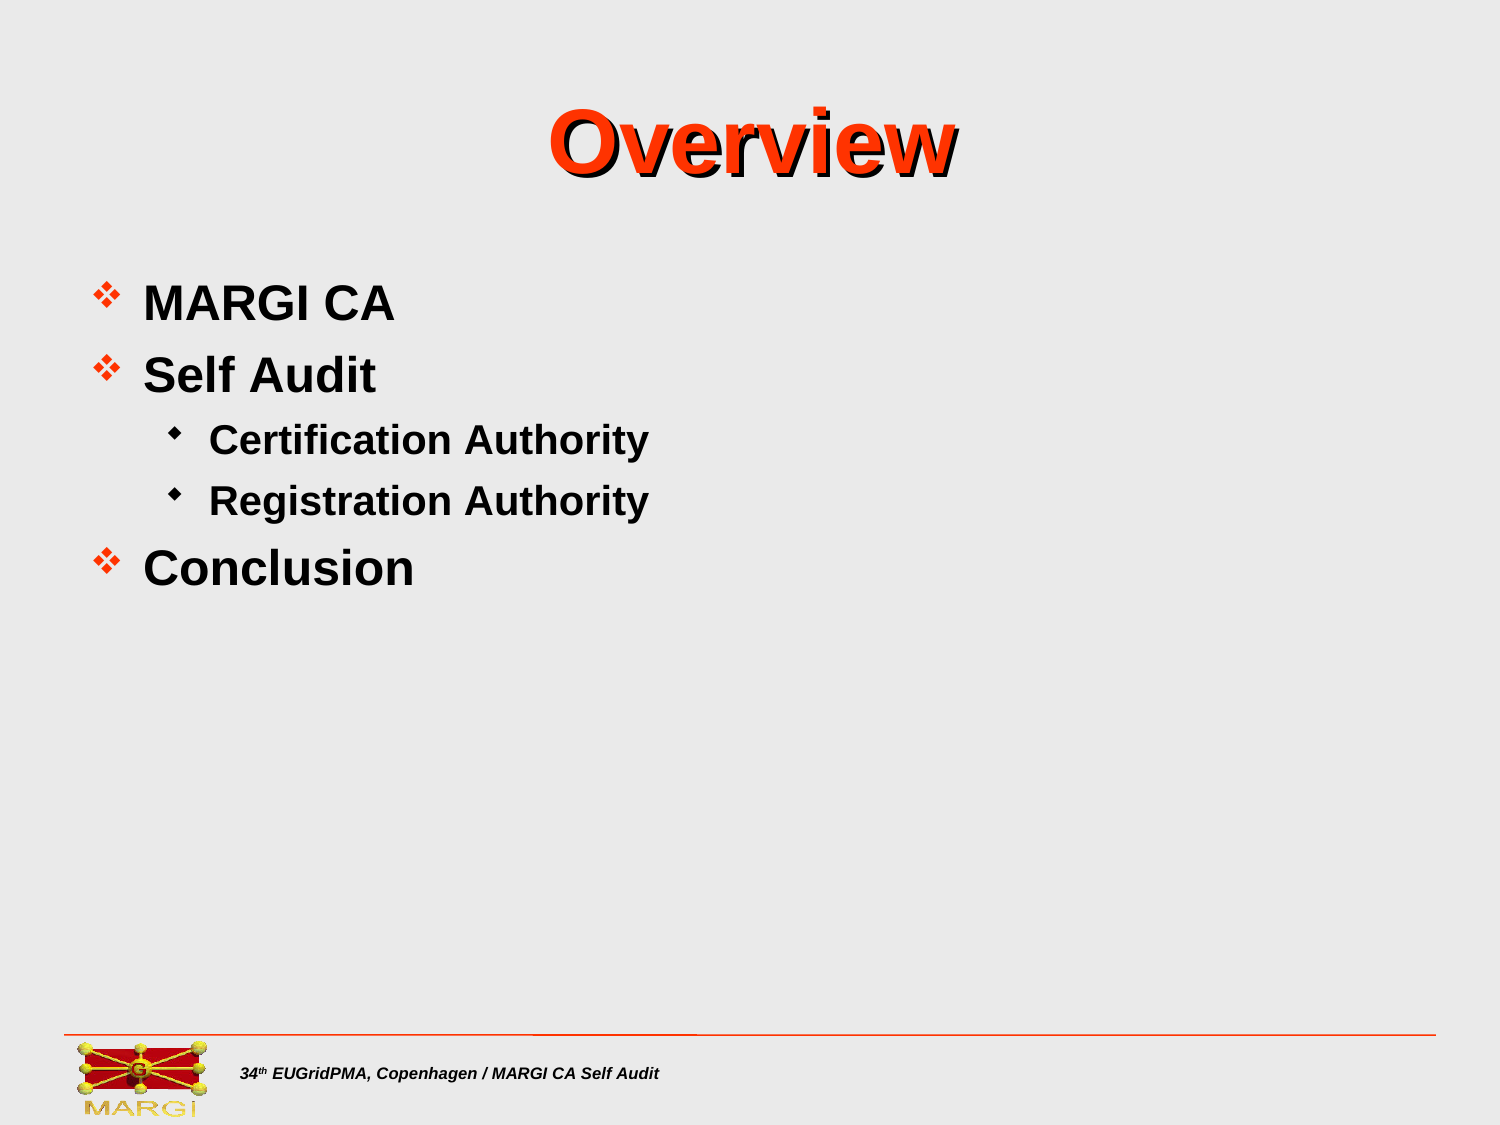

Overview
MARGI CA
Self Audit
Certification Authority
Registration Authority
Conclusion